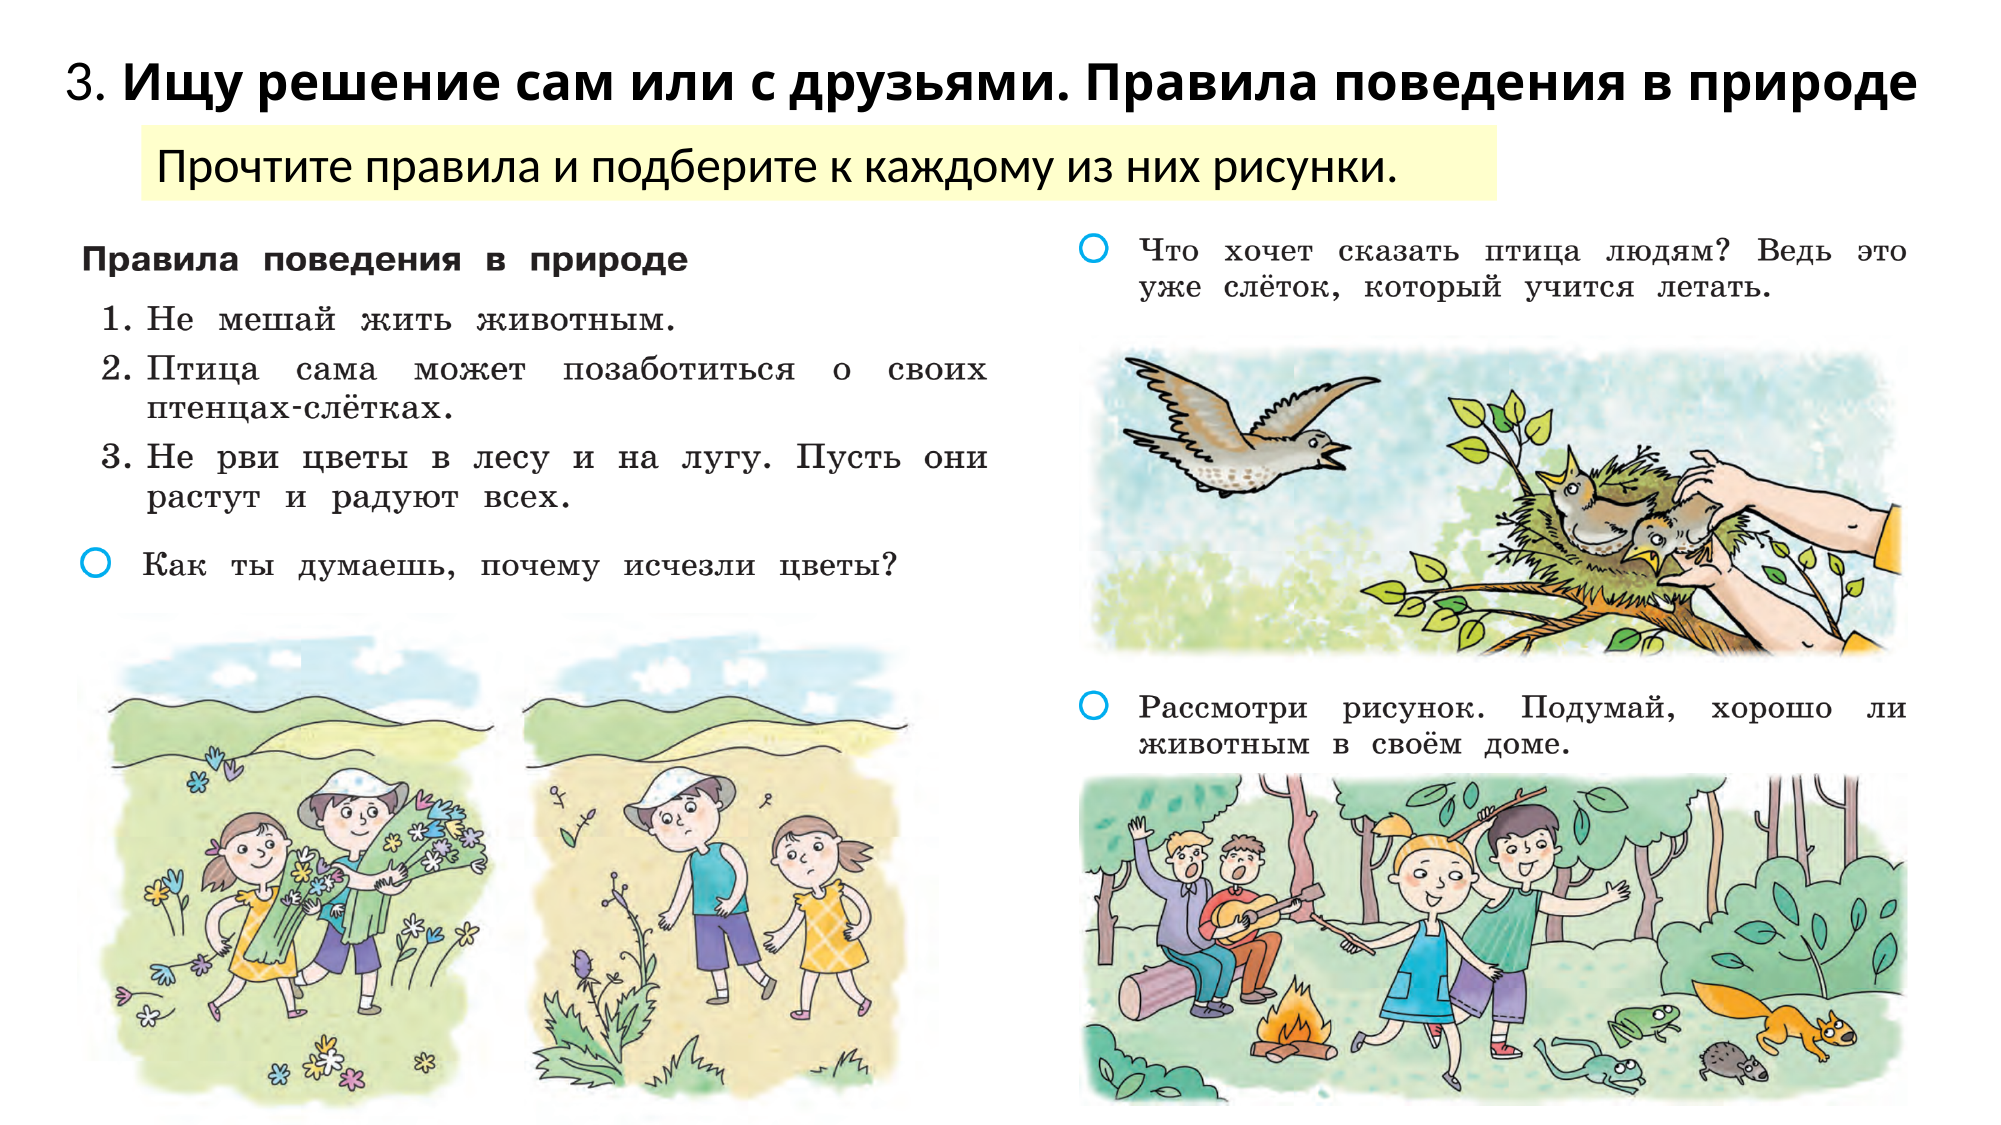

# 3. Ищу решение сам или с друзьями. Правила поведения в природе
Прочтите правила и подберите к каждому из них рисунки.